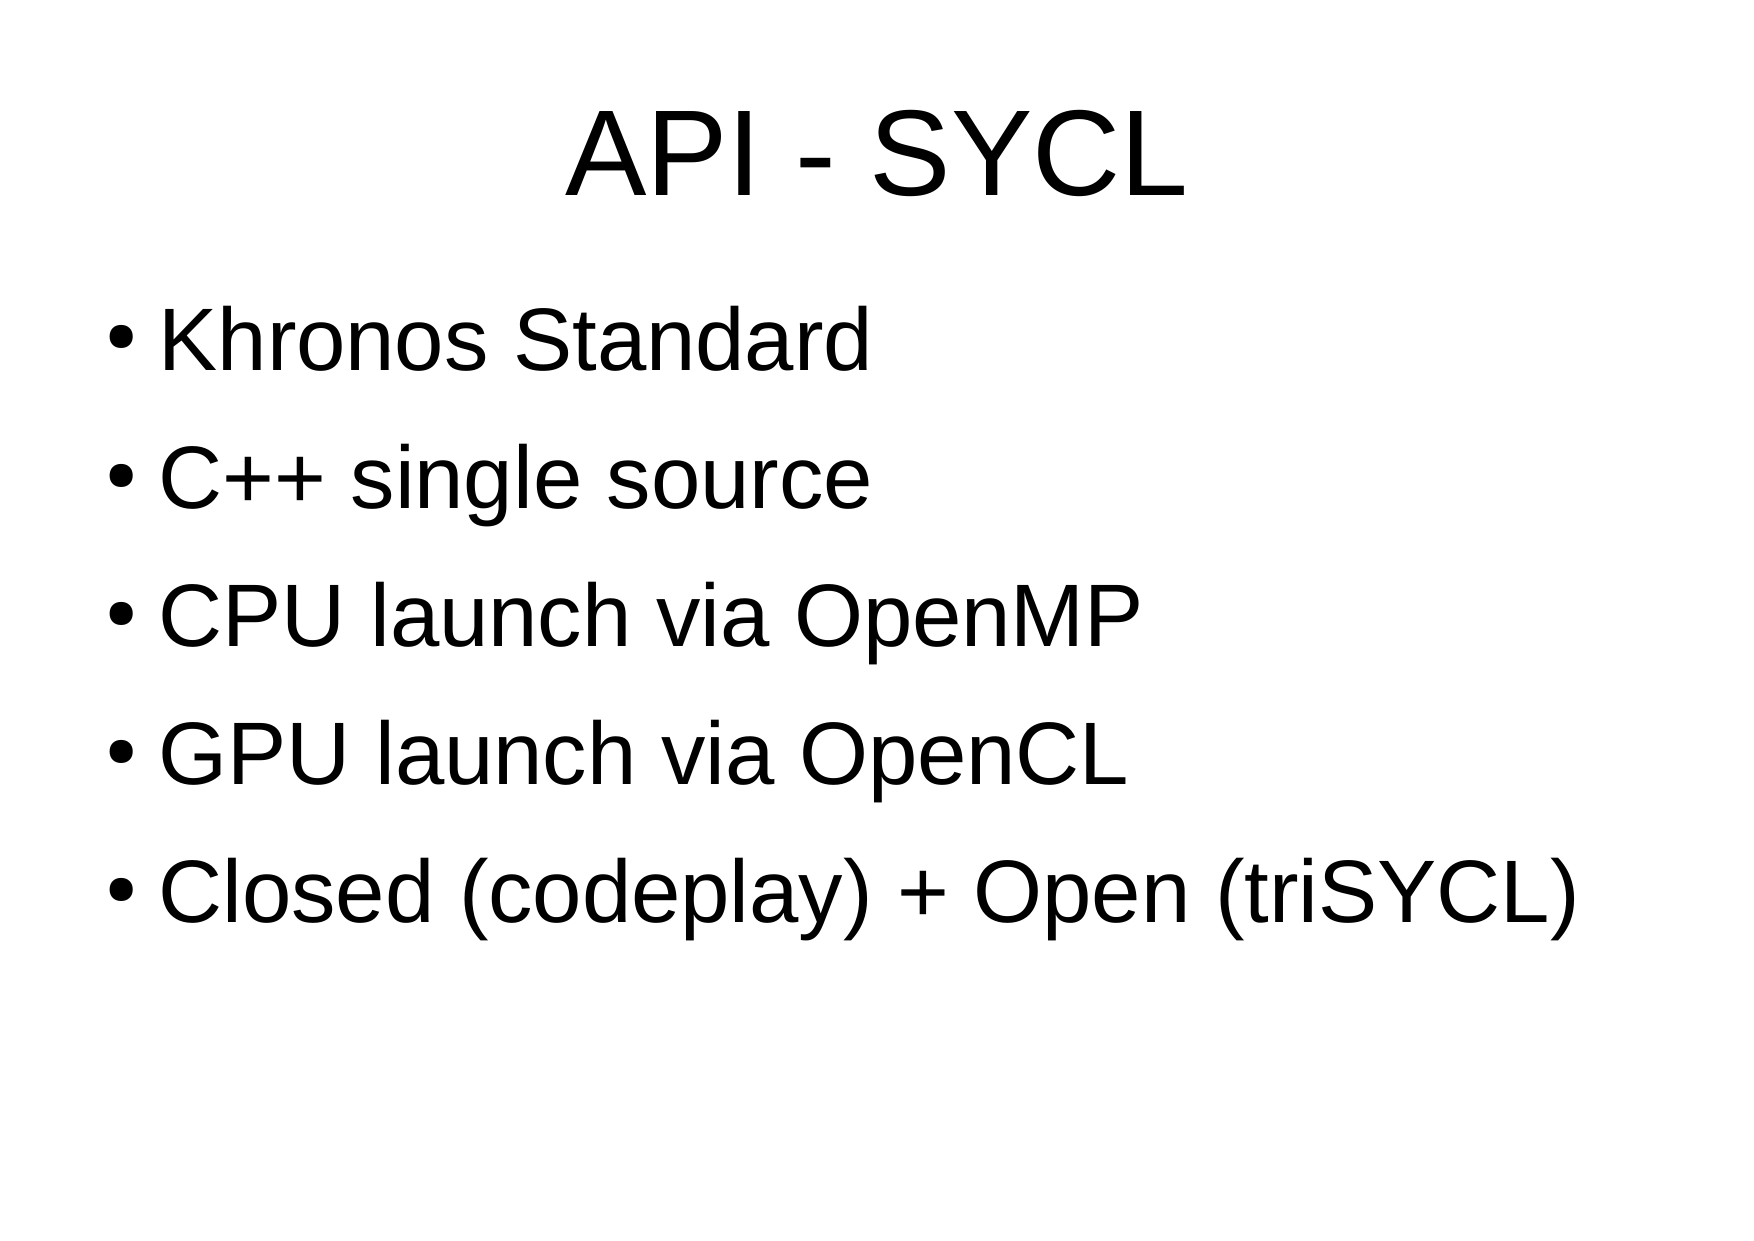

# API - SYCL
Khronos Standard
C++ single source
CPU launch via OpenMP
GPU launch via OpenCL
Closed (codeplay) + Open (triSYCL)